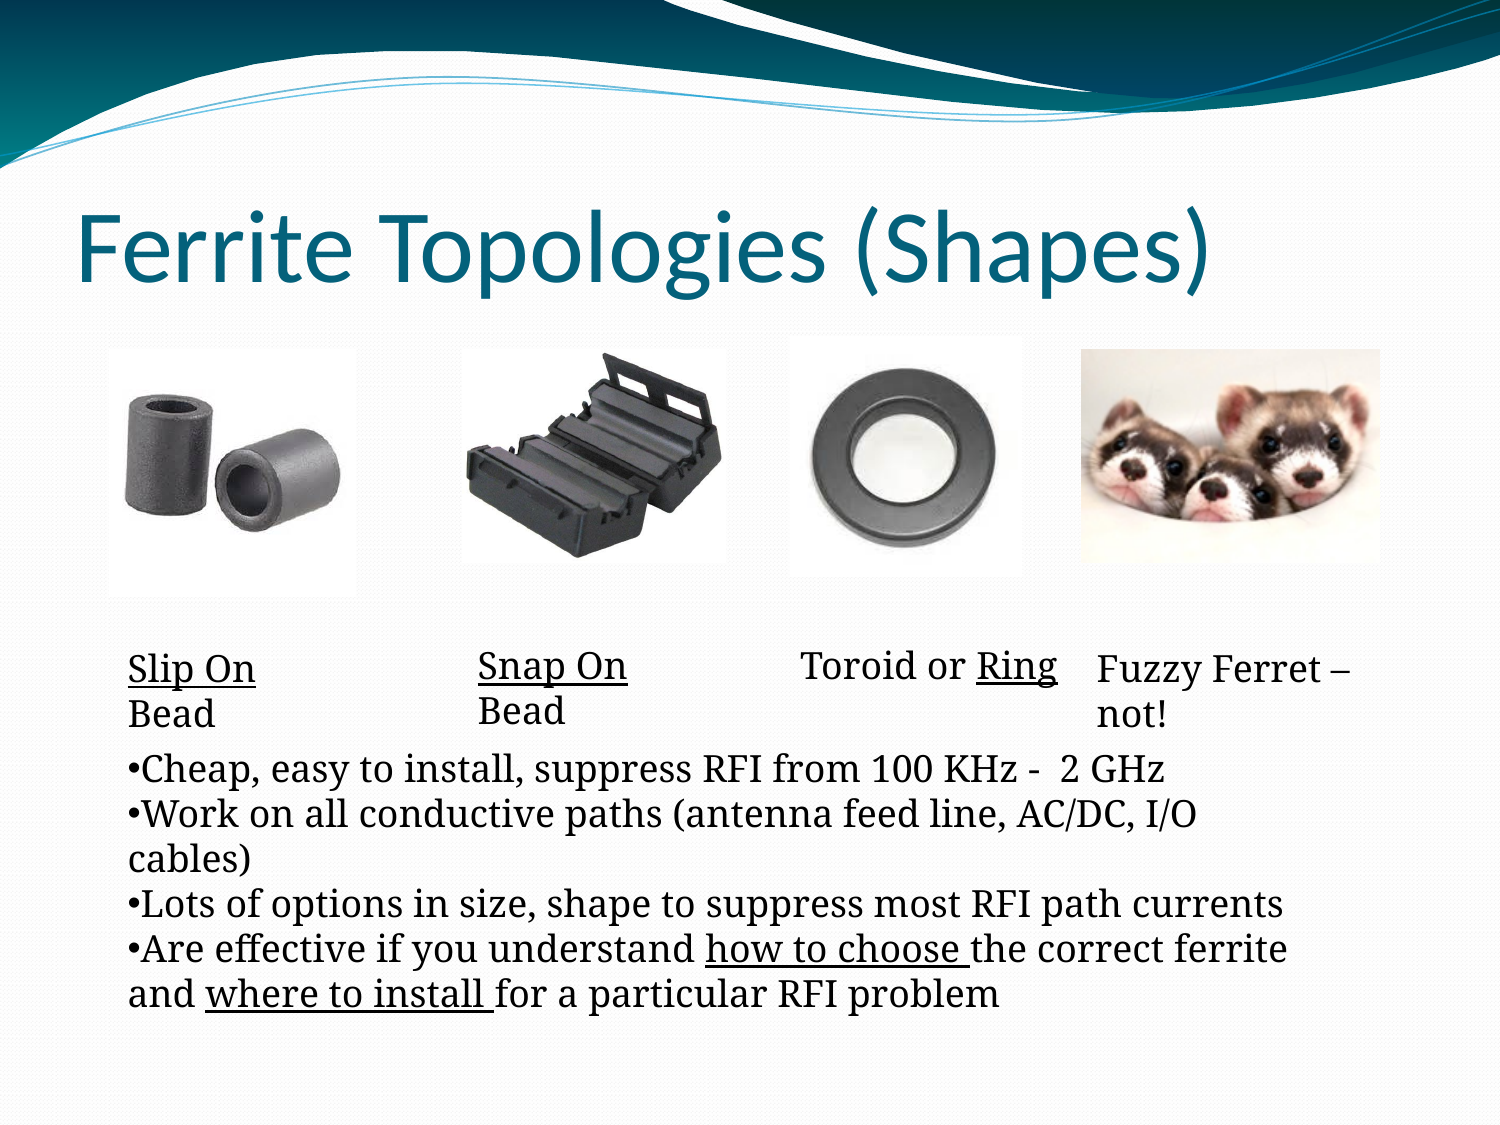

# Ferrite Topologies (Shapes)
Toroid or Ring
Snap On Bead
Slip On Bead
Fuzzy Ferret – not!
Cheap, easy to install, suppress RFI from 100 KHz - 2 GHz
Work on all conductive paths (antenna feed line, AC/DC, I/O cables)
Lots of options in size, shape to suppress most RFI path currents
Are effective if you understand how to choose the correct ferrite and where to install for a particular RFI problem